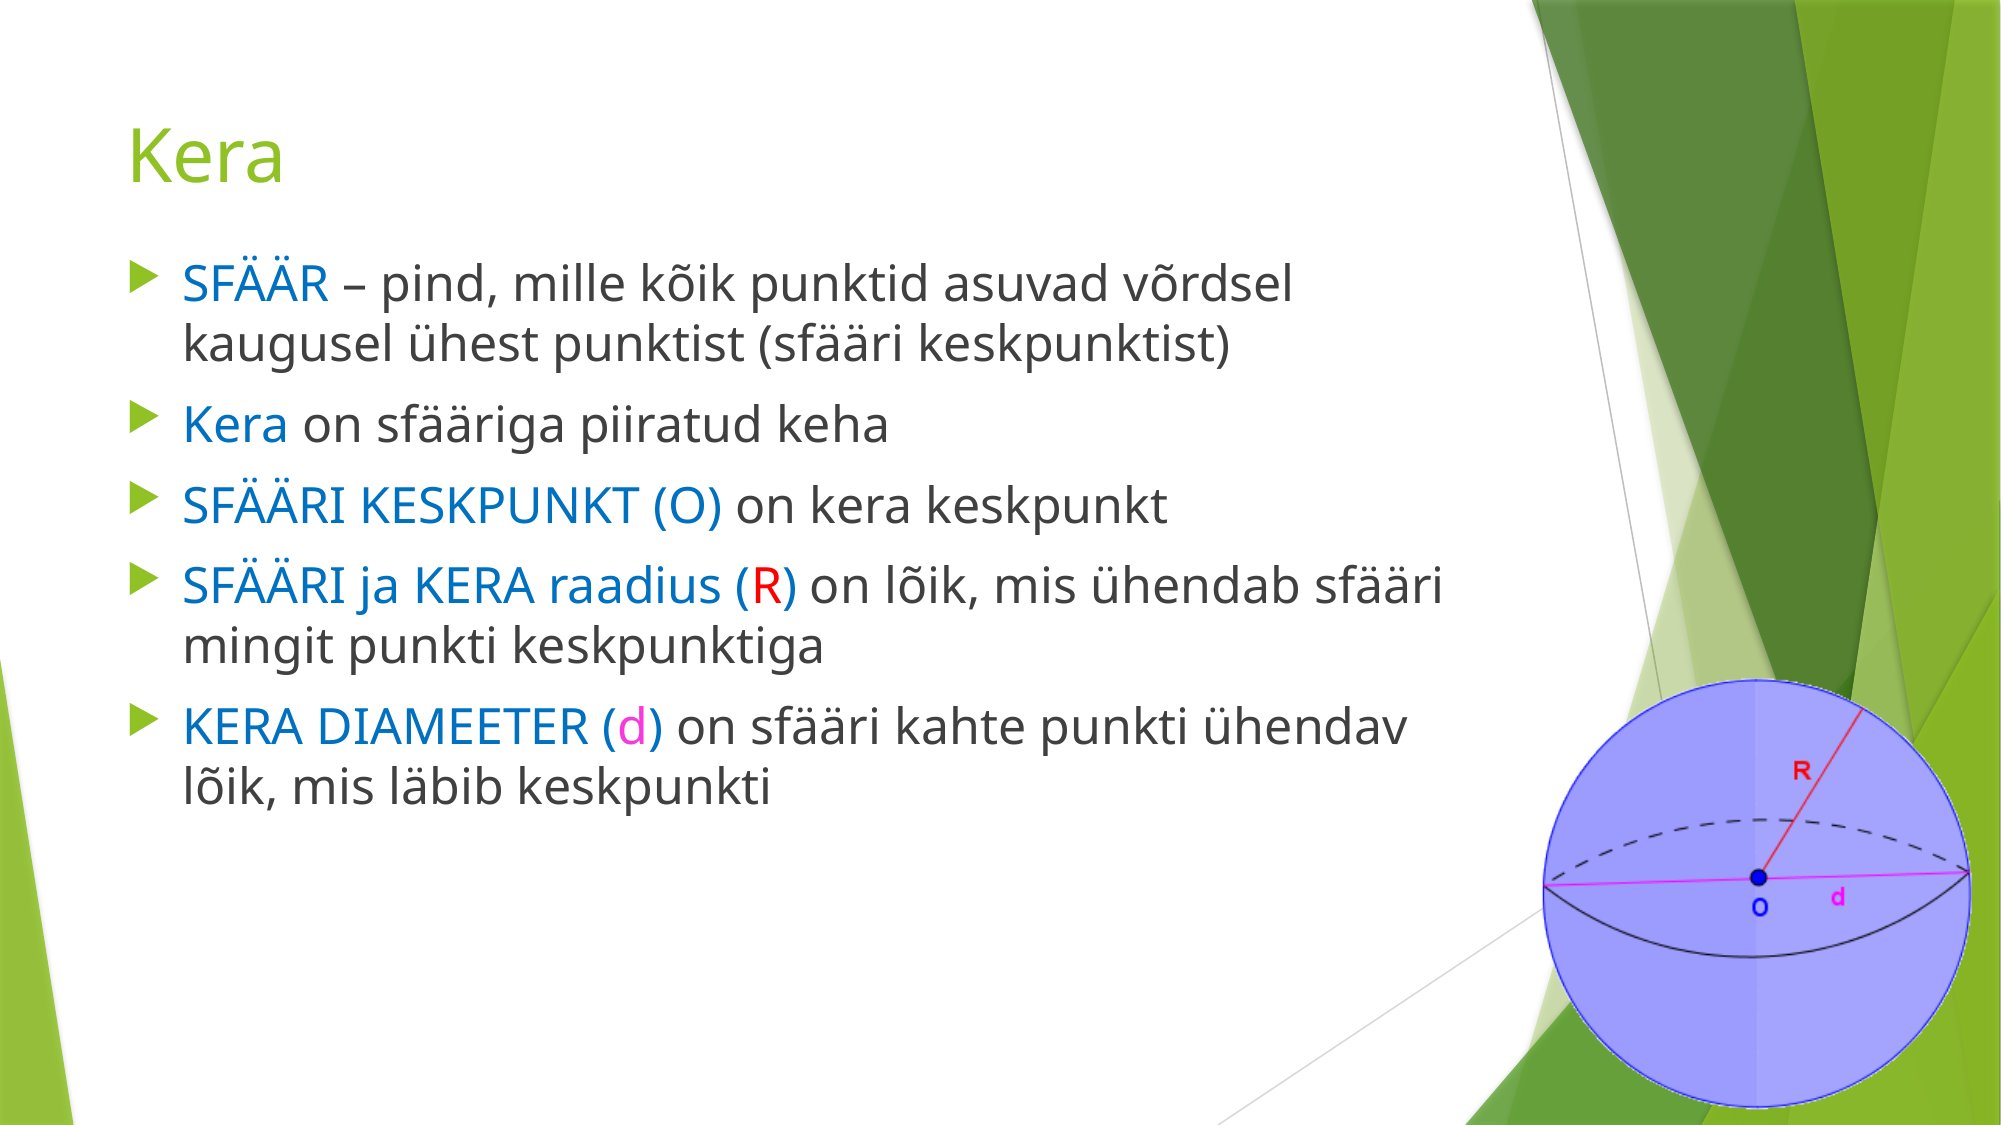

# Kera
SFÄÄR – pind, mille kõik punktid asuvad võrdsel kaugusel ühest punktist (sfääri keskpunktist)
Kera on sfääriga piiratud keha
SFÄÄRI KESKPUNKT (O) on kera keskpunkt
SFÄÄRI ja KERA raadius (R) on lõik, mis ühendab sfääri mingit punkti keskpunktiga
KERA DIAMEETER (d) on sfääri kahte punkti ühendav lõik, mis läbib keskpunkti